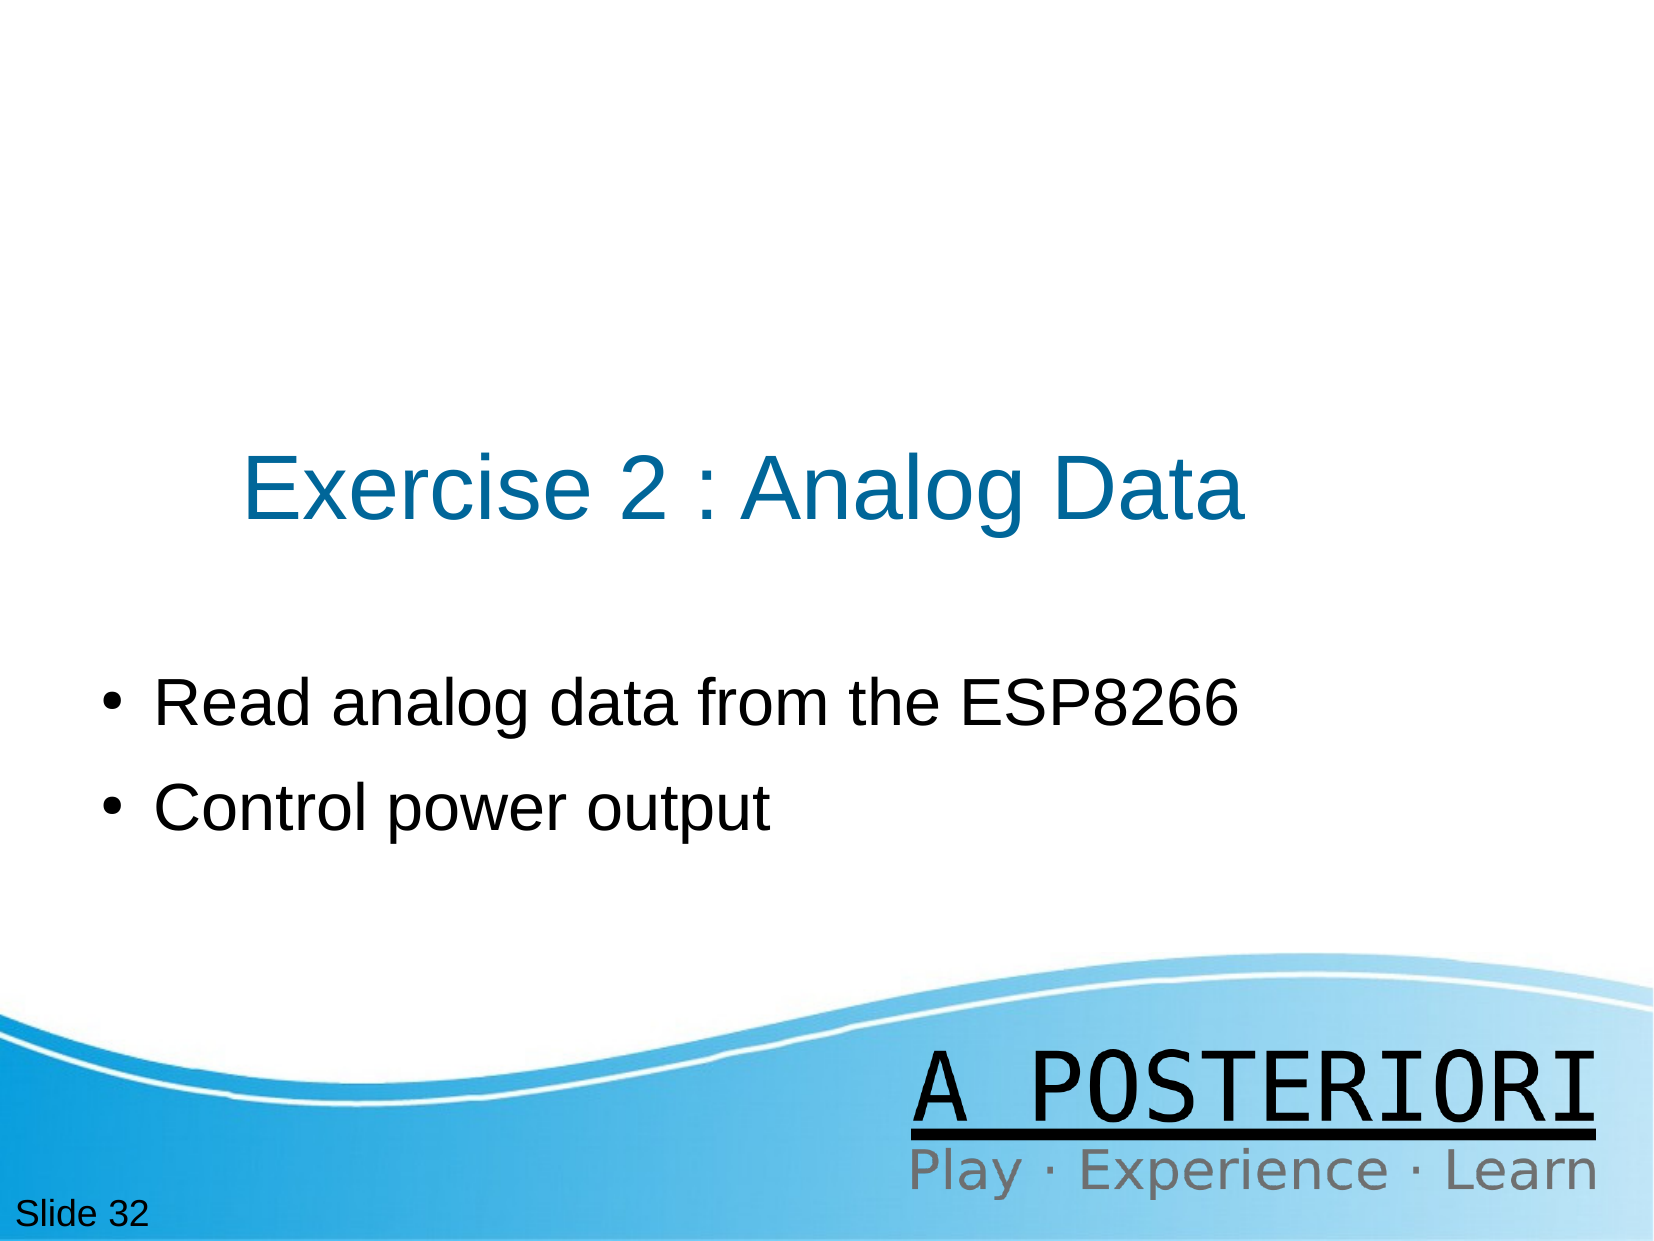

# Exercise 2 : Analog Data
Read analog data from the ESP8266
Control power output